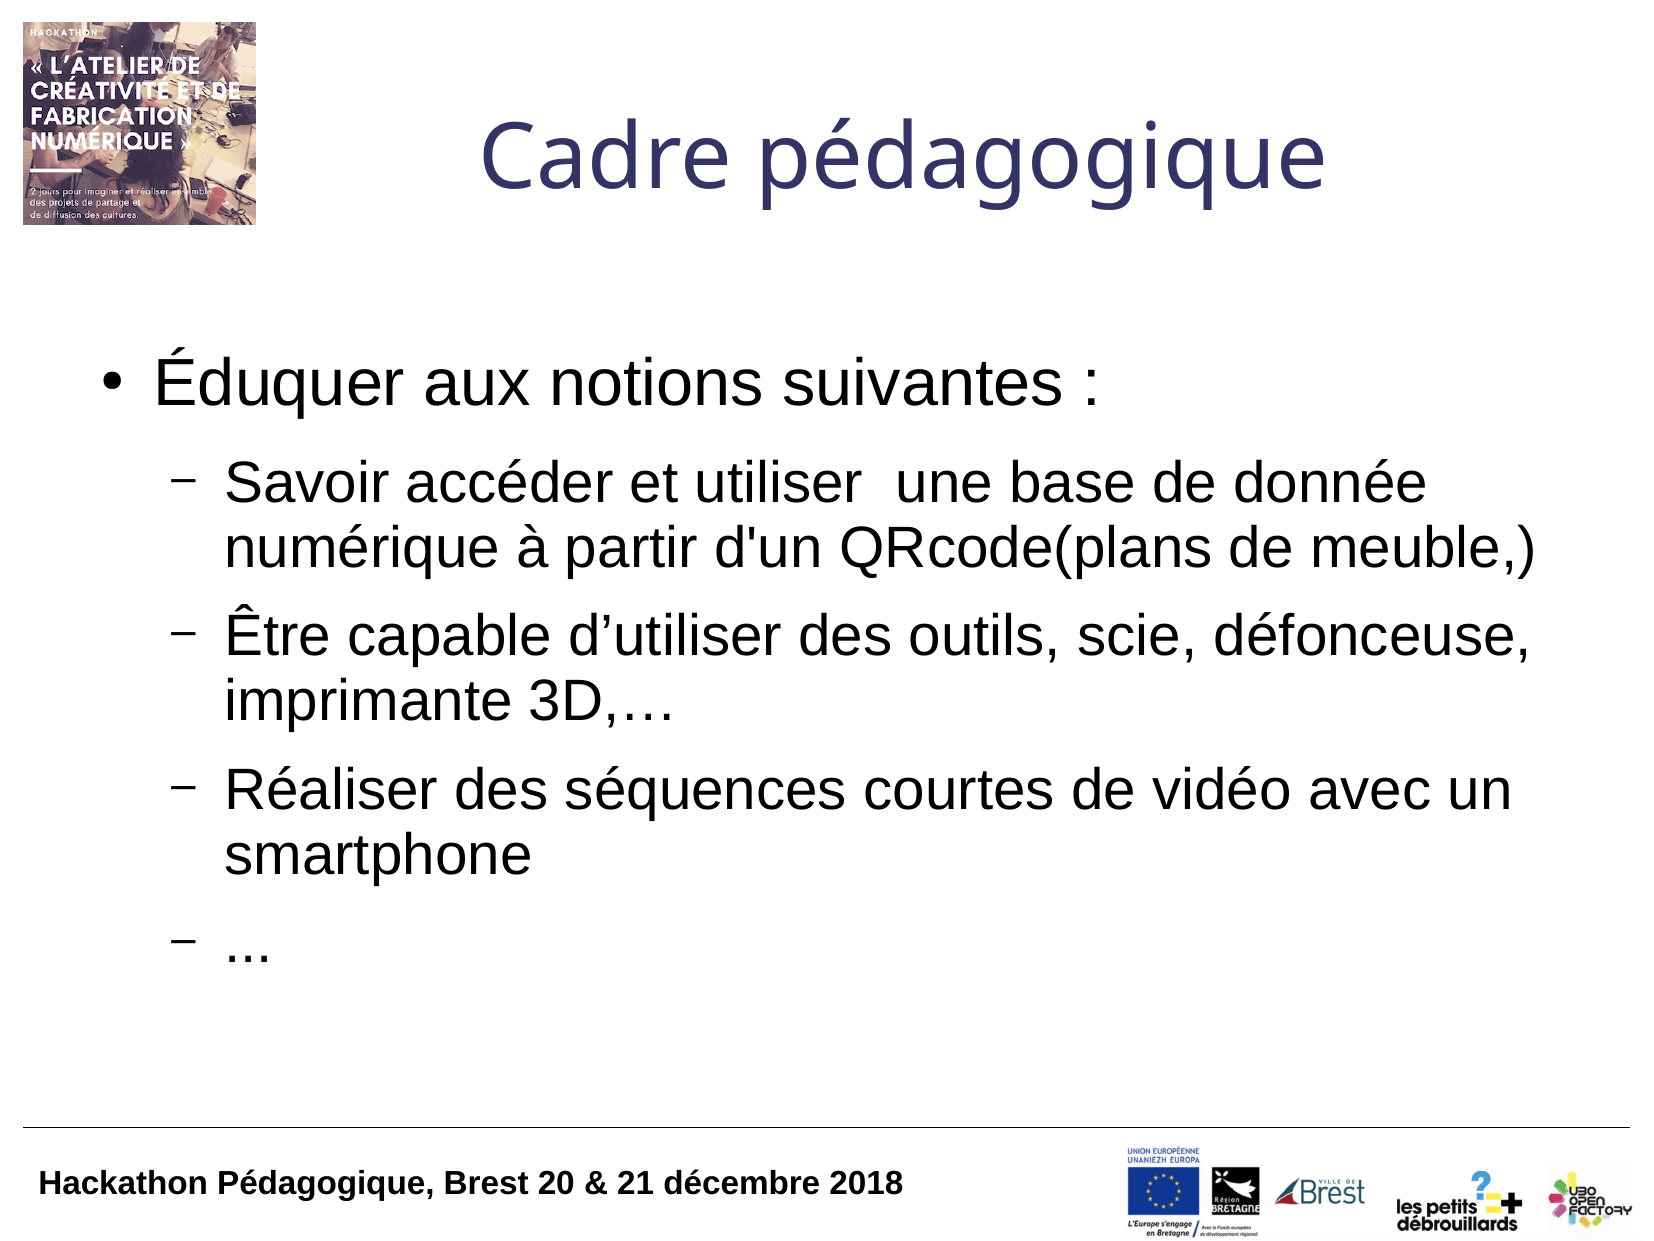

# Cadre pédagogique
Éduquer aux notions suivantes :
Savoir accéder et utiliser une base de donnée numérique à partir d'un QRcode(plans de meuble,)
Être capable d’utiliser des outils, scie, défonceuse, imprimante 3D,…
Réaliser des séquences courtes de vidéo avec un smartphone
...
Hackathon Pédagogique, Brest 20 & 21 décembre 2018